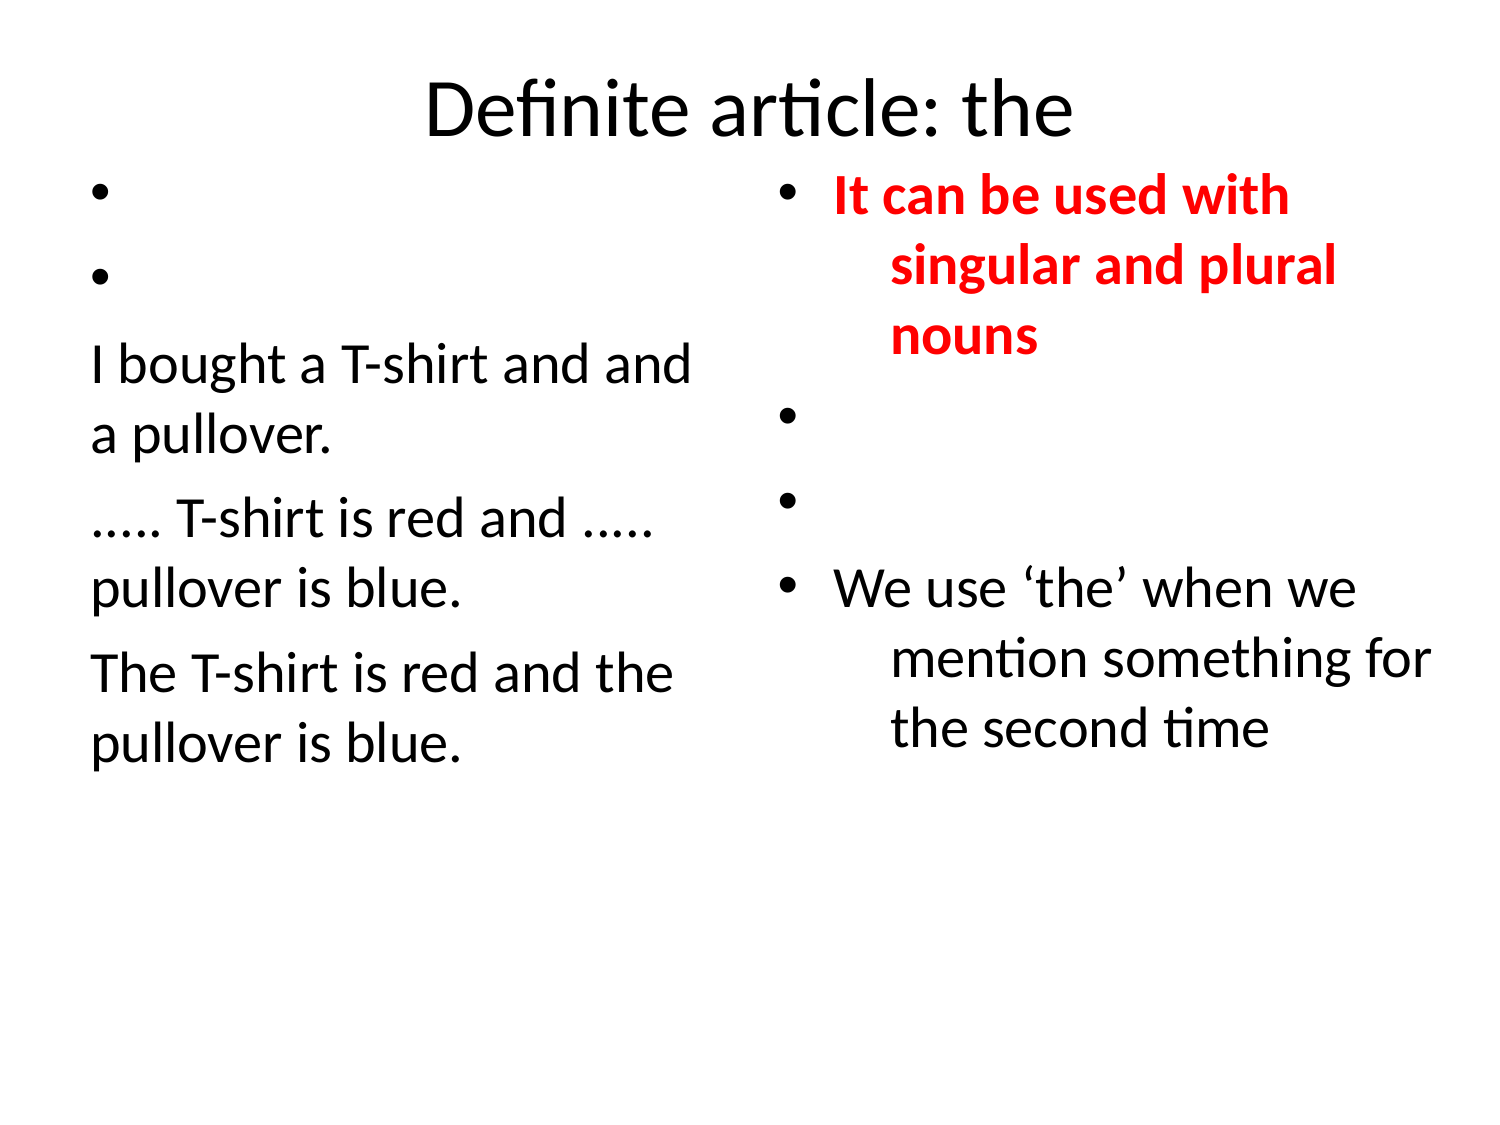

# Definite article: the
I bought a T-shirt and and a pullover.
..... T-shirt is red and ..... pullover is blue.
The T-shirt is red and the pullover is blue.
It can be used with singular and plural nouns
We use ‘the’ when we mention something for the second time